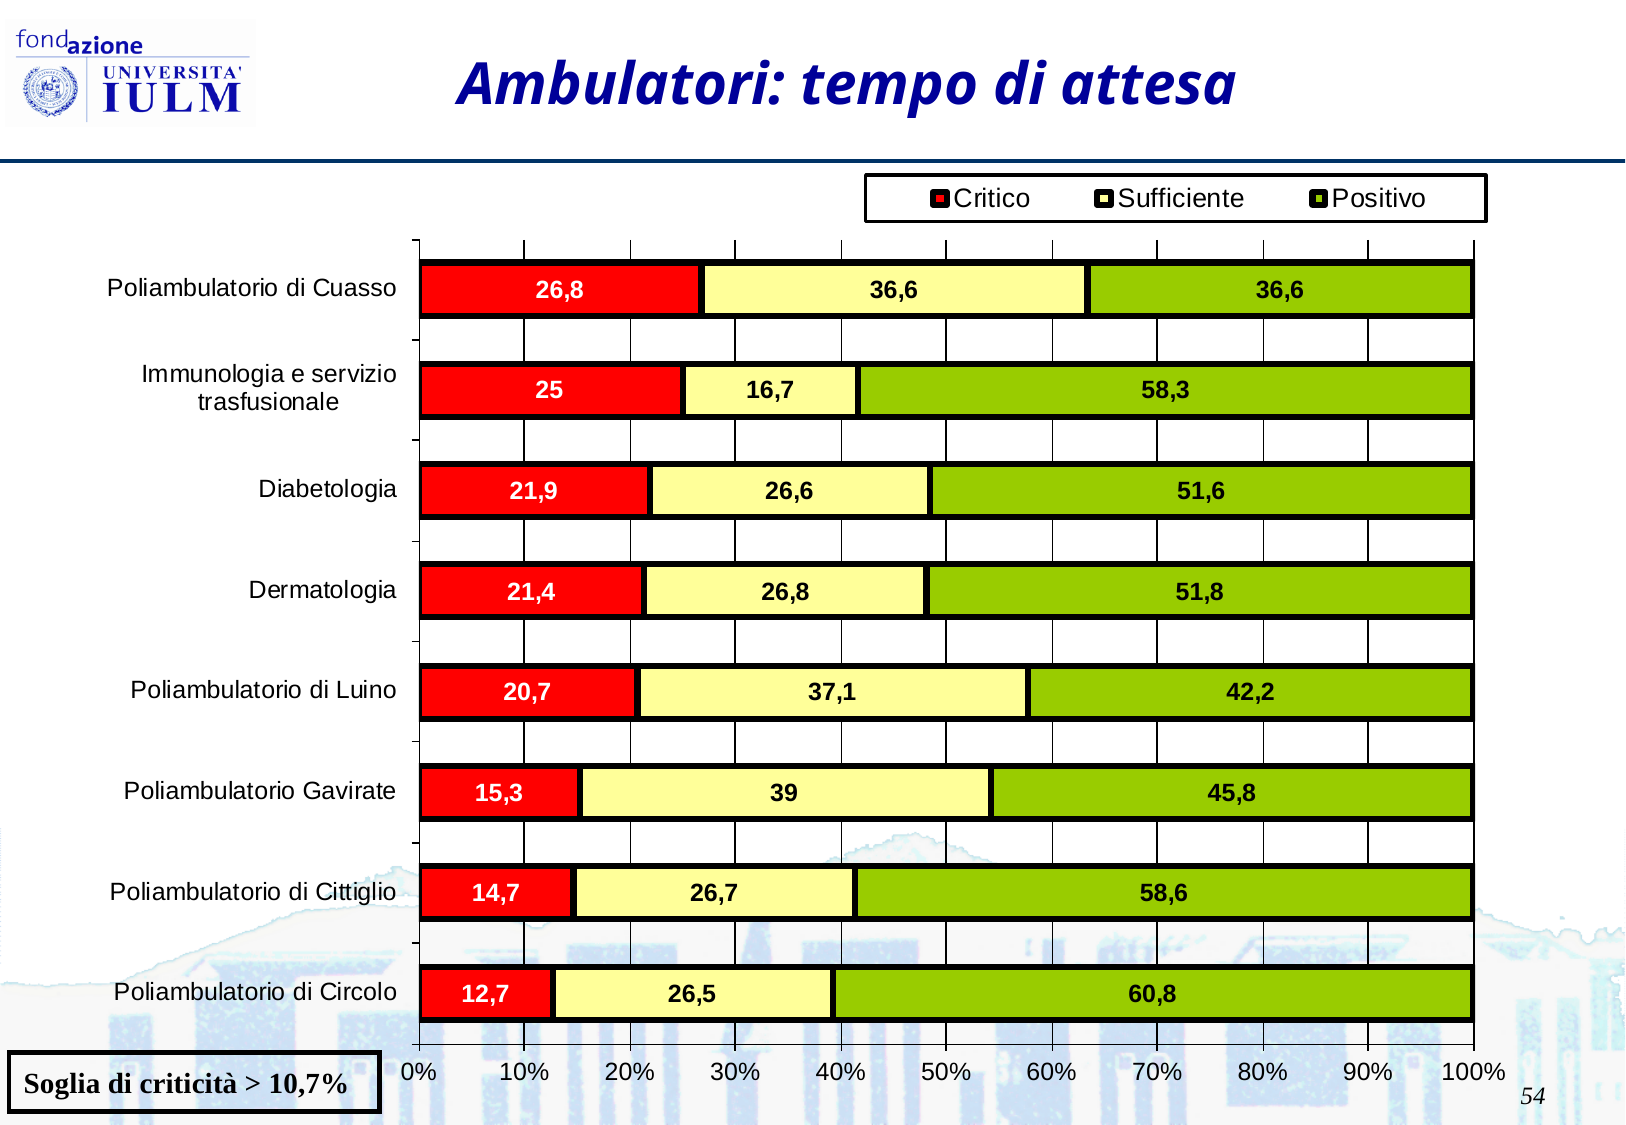

Ambulatori: tempo di attesa
Soglia di criticità > 10,7%